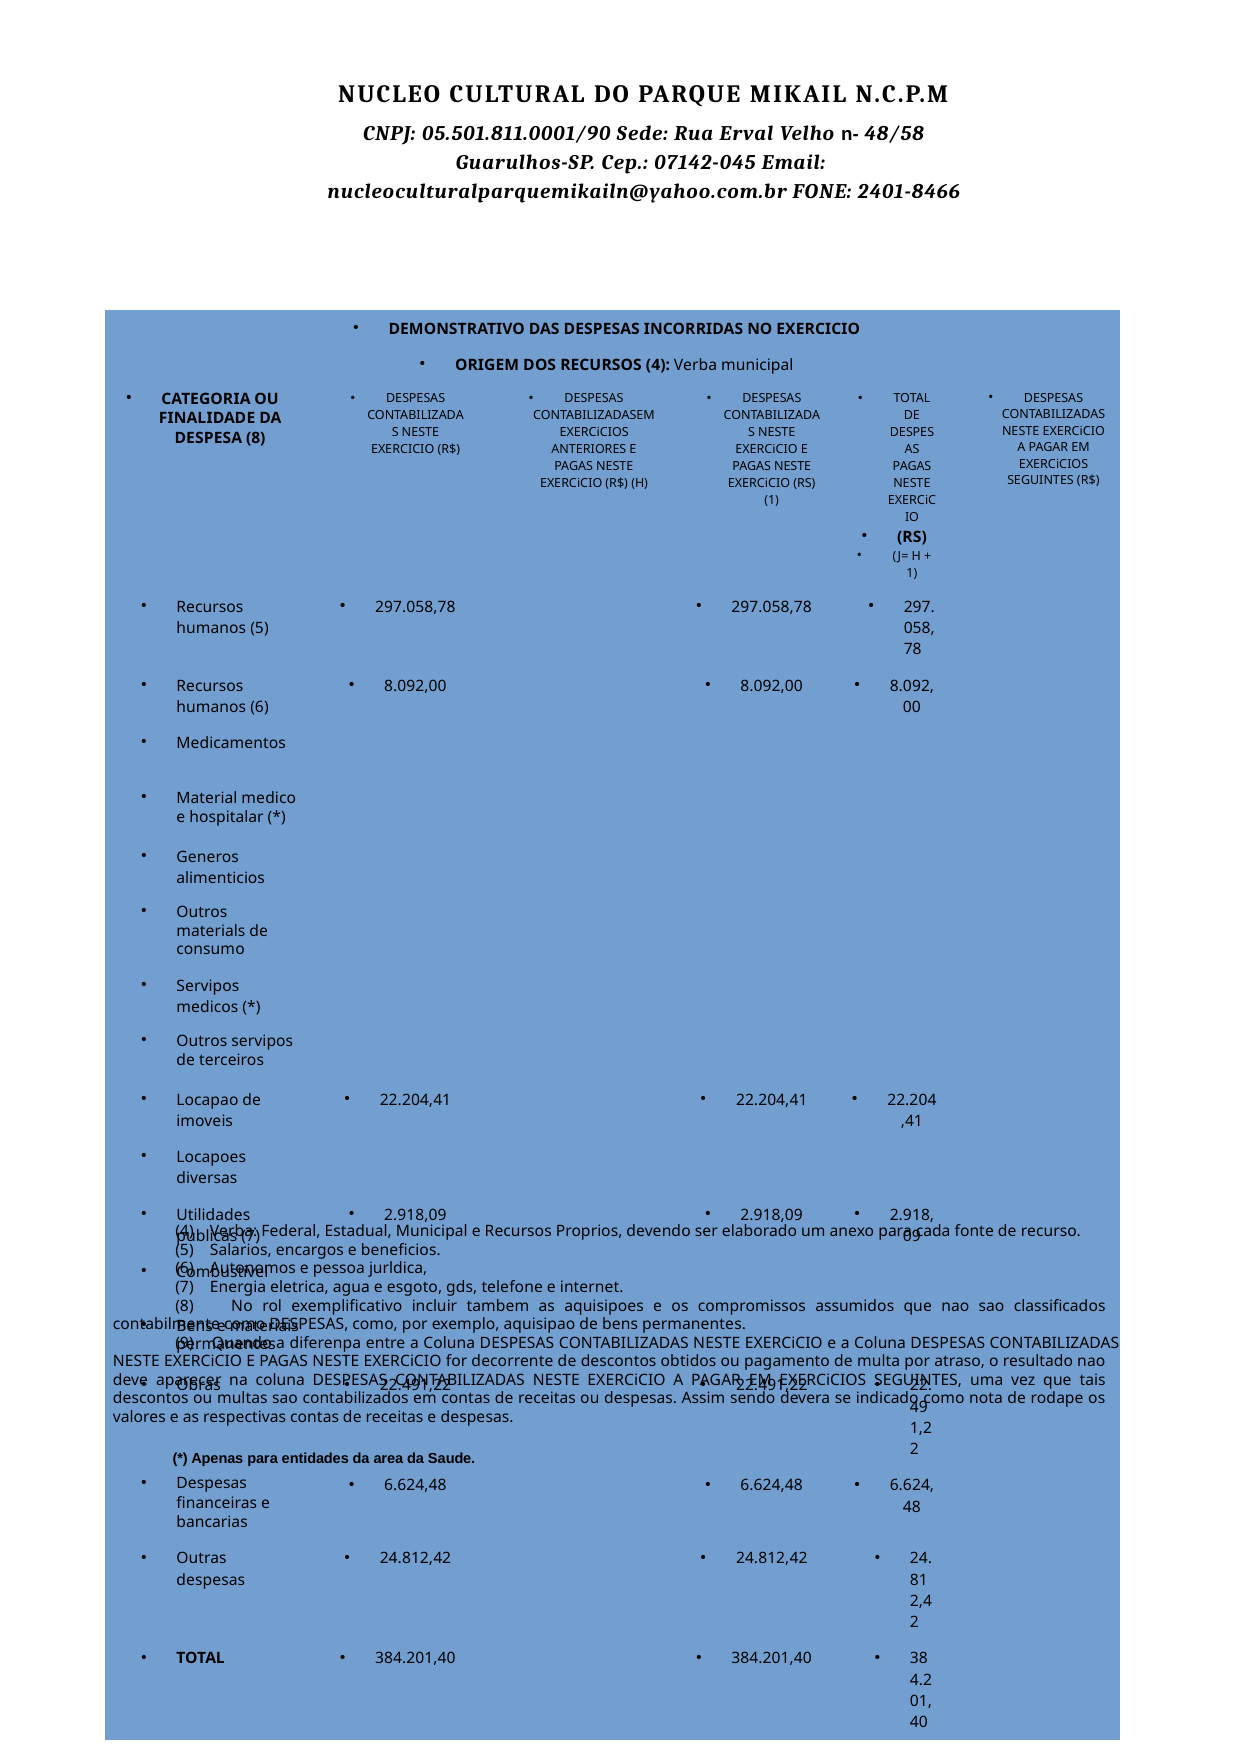

NUCLEO CULTURAL DO PARQUE MIKAIL N.C.P.M
CNPJ: 05.501.811.0001/90 Sede: Rua Erval Velho n- 48/58 Guarulhos-SP. Cep.: 07142-045 Email: nucleoculturalparquemikailn@yahoo.com.br FONE: 2401-8466
| DEMONSTRATIVO DAS DESPESAS INCORRIDAS NO EXERCICIO | | | | | |
| --- | --- | --- | --- | --- | --- |
| ORIGEM DOS RECURSOS (4): Verba municipal | | | | | |
| CATEGORIA OU FINALIDADE DA DESPESA (8) | DESPESAS CONTABILIZADAS NESTE EXERCICIO (R$) | DESPESAS CONTABILIZADASEM EXERCiCIOS ANTERIORES E PAGAS NESTE EXERCiCIO (R$) (H) | DESPESAS CONTABILIZADAS NESTE EXERCiCIO E PAGAS NESTE EXERCiCIO (RS) (1) | TOTAL DE DESPESAS PAGAS NESTE EXERCiCIO (RS) (J= H + 1) | DESPESAS CONTABILIZADAS NESTE EXERCiCIO A PAGAR EM EXERCiCIOS SEGUINTES (R$) |
| Recursos humanos (5) | 297.058,78 | | 297.058,78 | 297.058,78 | |
| Recursos humanos (6) | 8.092,00 | | 8.092,00 | 8.092,00 | |
| Medicamentos | | | | | |
| Material medico e hospitalar (\*) | | | | | |
| Generos alimenticios | | | | | |
| Outros materials de consumo | | | | | |
| Servipos medicos (\*) | | | | | |
| Outros servipos de terceiros | | | | | |
| Locapao de imoveis | 22.204,41 | | 22.204,41 | 22.204,41 | |
| Locapoes diversas | | | | | |
| Utilidades publicas (7) | 2.918,09 | | 2.918,09 | 2.918,09 | |
| Combustivel | | | | | |
| Bens e materiais permanentes | | | | | |
| Obras | 22.491,22 | | 22.491,22 | 22.491,22 | |
| Despesas financeiras e bancarias | 6.624,48 | | 6.624,48 | 6.624,48 | |
| Outras despesas | 24.812,42 | | 24.812,42 | 24.812,42 | |
| TOTAL | 384.201,40 | | 384.201,40 | 384.201,40 | |
(4) Verba: Federal, Estadual, Municipal e Recursos Proprios, devendo ser elaborado um anexo para cada fonte de recurso.
(5) Salarios, encargos e beneficios.
(6) Autonomos e pessoa jurldica,
(7) Energia eletrica, agua e esgoto, gds, telefone e internet.
(8) No rol exemplificativo incluir tambem as aquisipoes e os compromissos assumidos que nao sao classificados contabilmente como DESPESAS, como, por exemplo, aquisipao de bens permanentes.
(9) Quando a diferenpa entre a Coluna DESPESAS CONTABILIZADAS NESTE EXERCiCIO e a Coluna DESPESAS CONTABILIZADAS NESTE EXERCiCIO E PAGAS NESTE EXERCiCIO for decorrente de descontos obtidos ou pagamento de multa por atraso, o resultado nao deve aparecer na coluna DESPESAS CONTABILIZADAS NESTE EXERCiCIO A PAGAR EM EXERCiCIOS SEGUINTES, uma vez que tais descontos ou multas sao contabilizados em contas de receitas ou despesas. Assim sendo devera se indicado como nota de rodape os valores e as respectivas contas de receitas e despesas.
(*) Apenas para entidades da area da Saude.